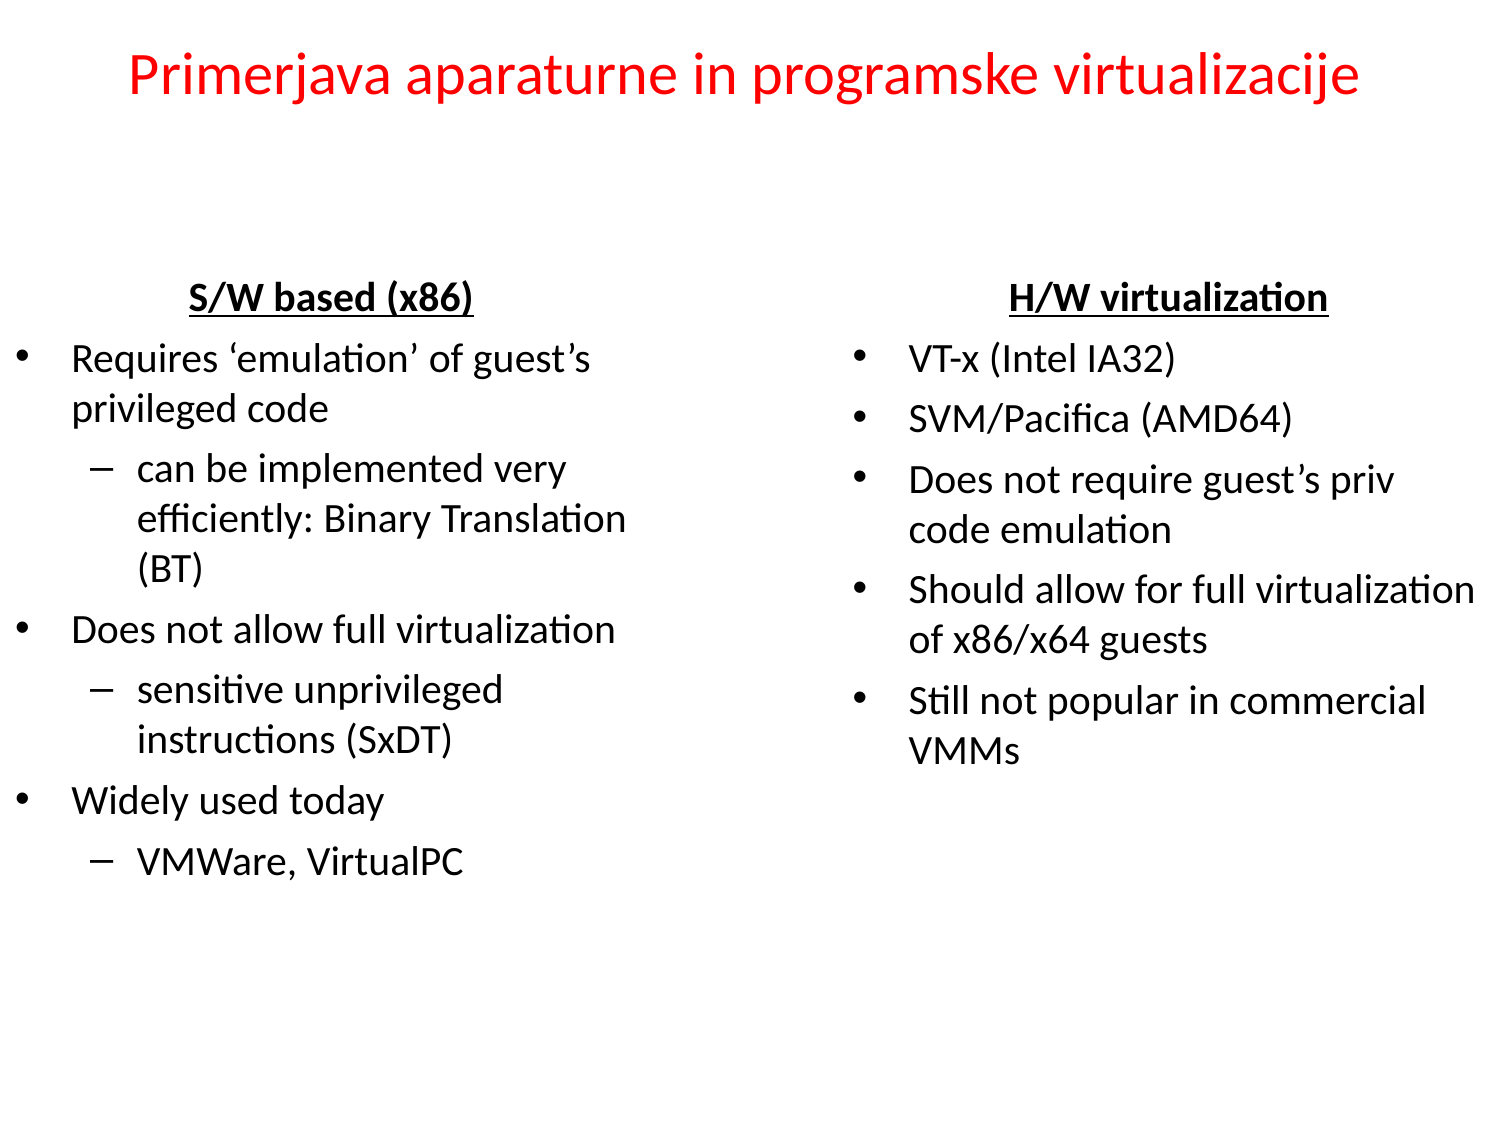

# Primerjava aparaturne in programske virtualizacije
S/W based (x86)
Requires ‘emulation’ of guest’s privileged code
can be implemented very efficiently: Binary Translation (BT)
Does not allow full virtualization
sensitive unprivileged instructions (SxDT)
Widely used today
VMWare, VirtualPC
H/W virtualization
VT-x (Intel IA32)
SVM/Pacifica (AMD64)
Does not require guest’s priv code emulation
Should allow for full virtualization of x86/x64 guests
Still not popular in commercial VMMs